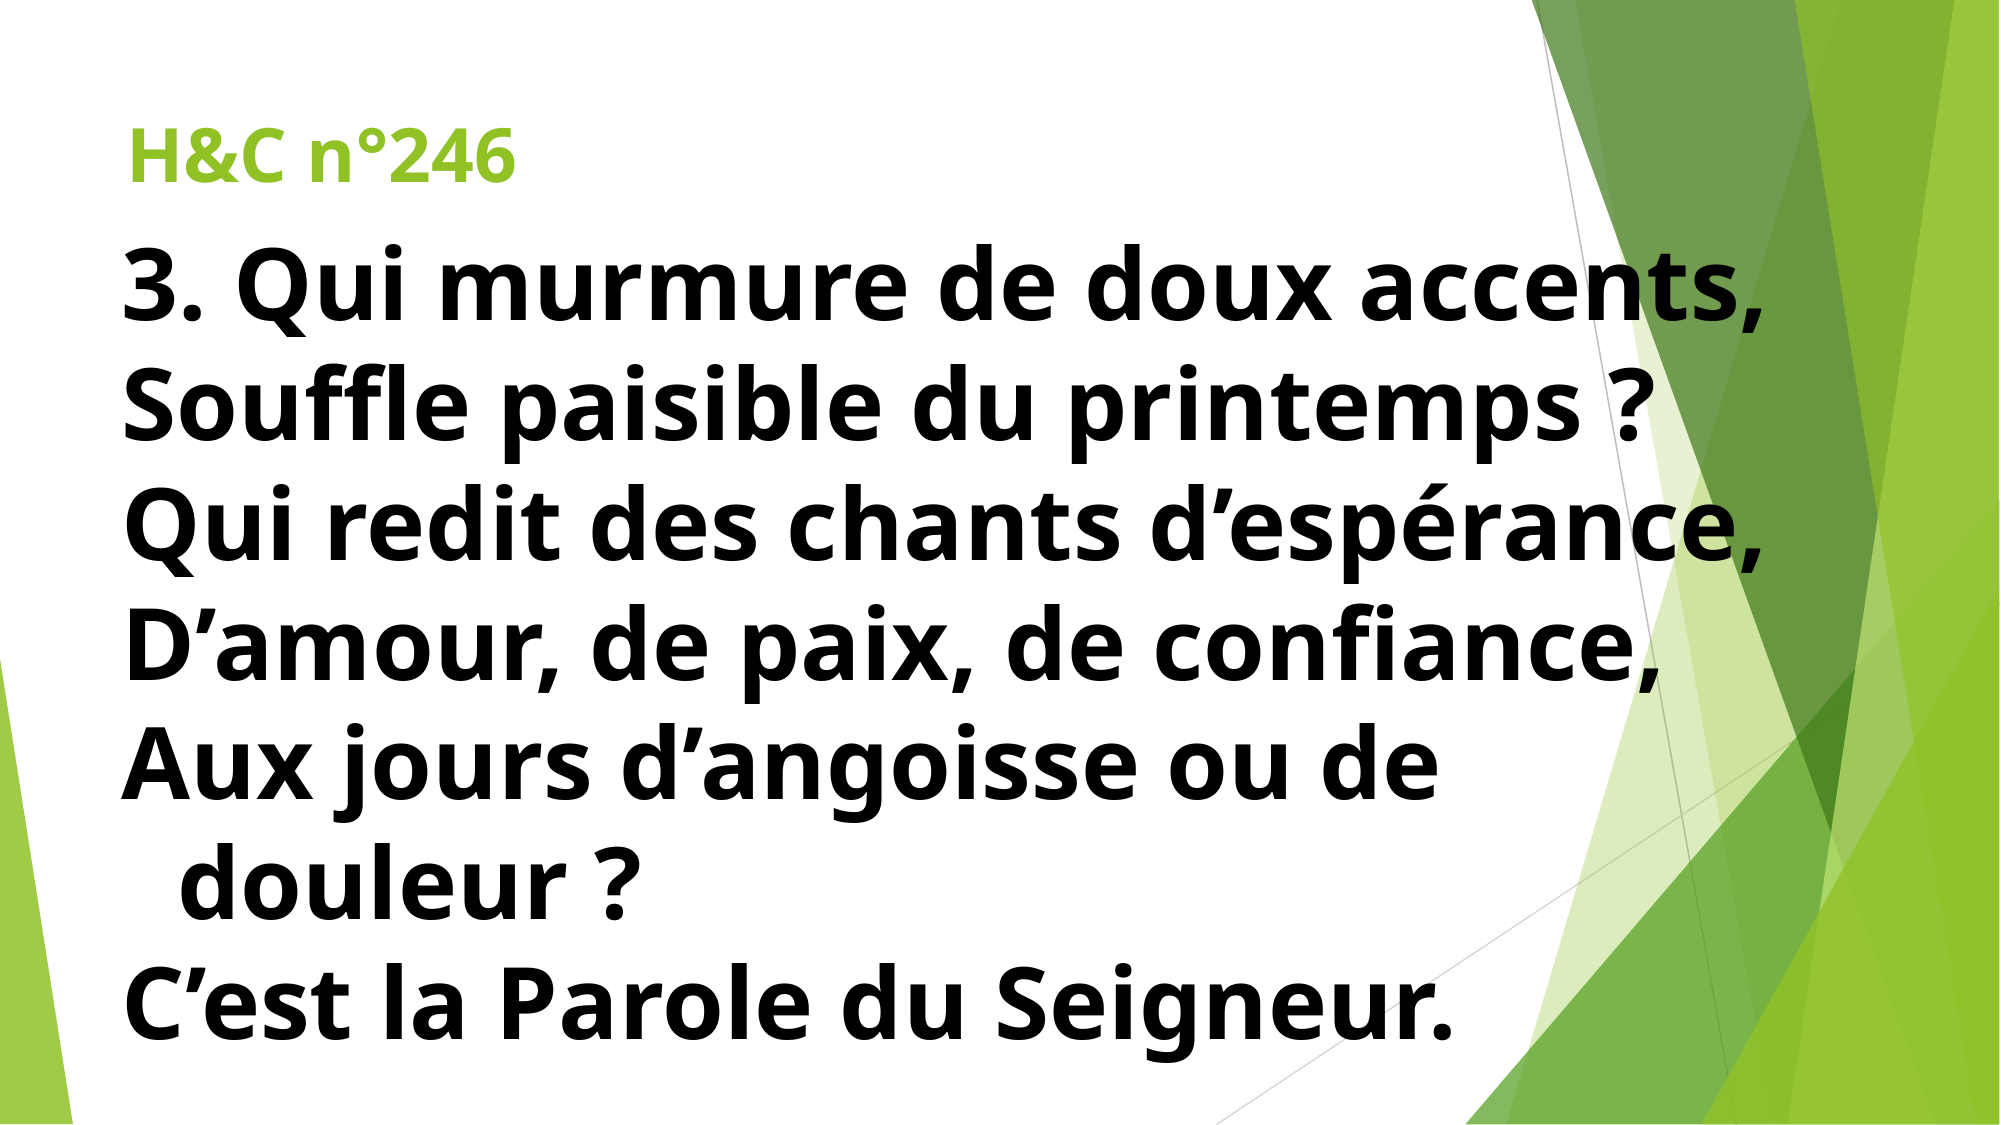

H&C n°246
3. Qui murmure de doux accents,
Souffle paisible du printemps ?
Qui redit des chants d’espérance,
D’amour, de paix, de confiance,
Aux jours d’angoisse ou de douleur ?
C’est la Parole du Seigneur.